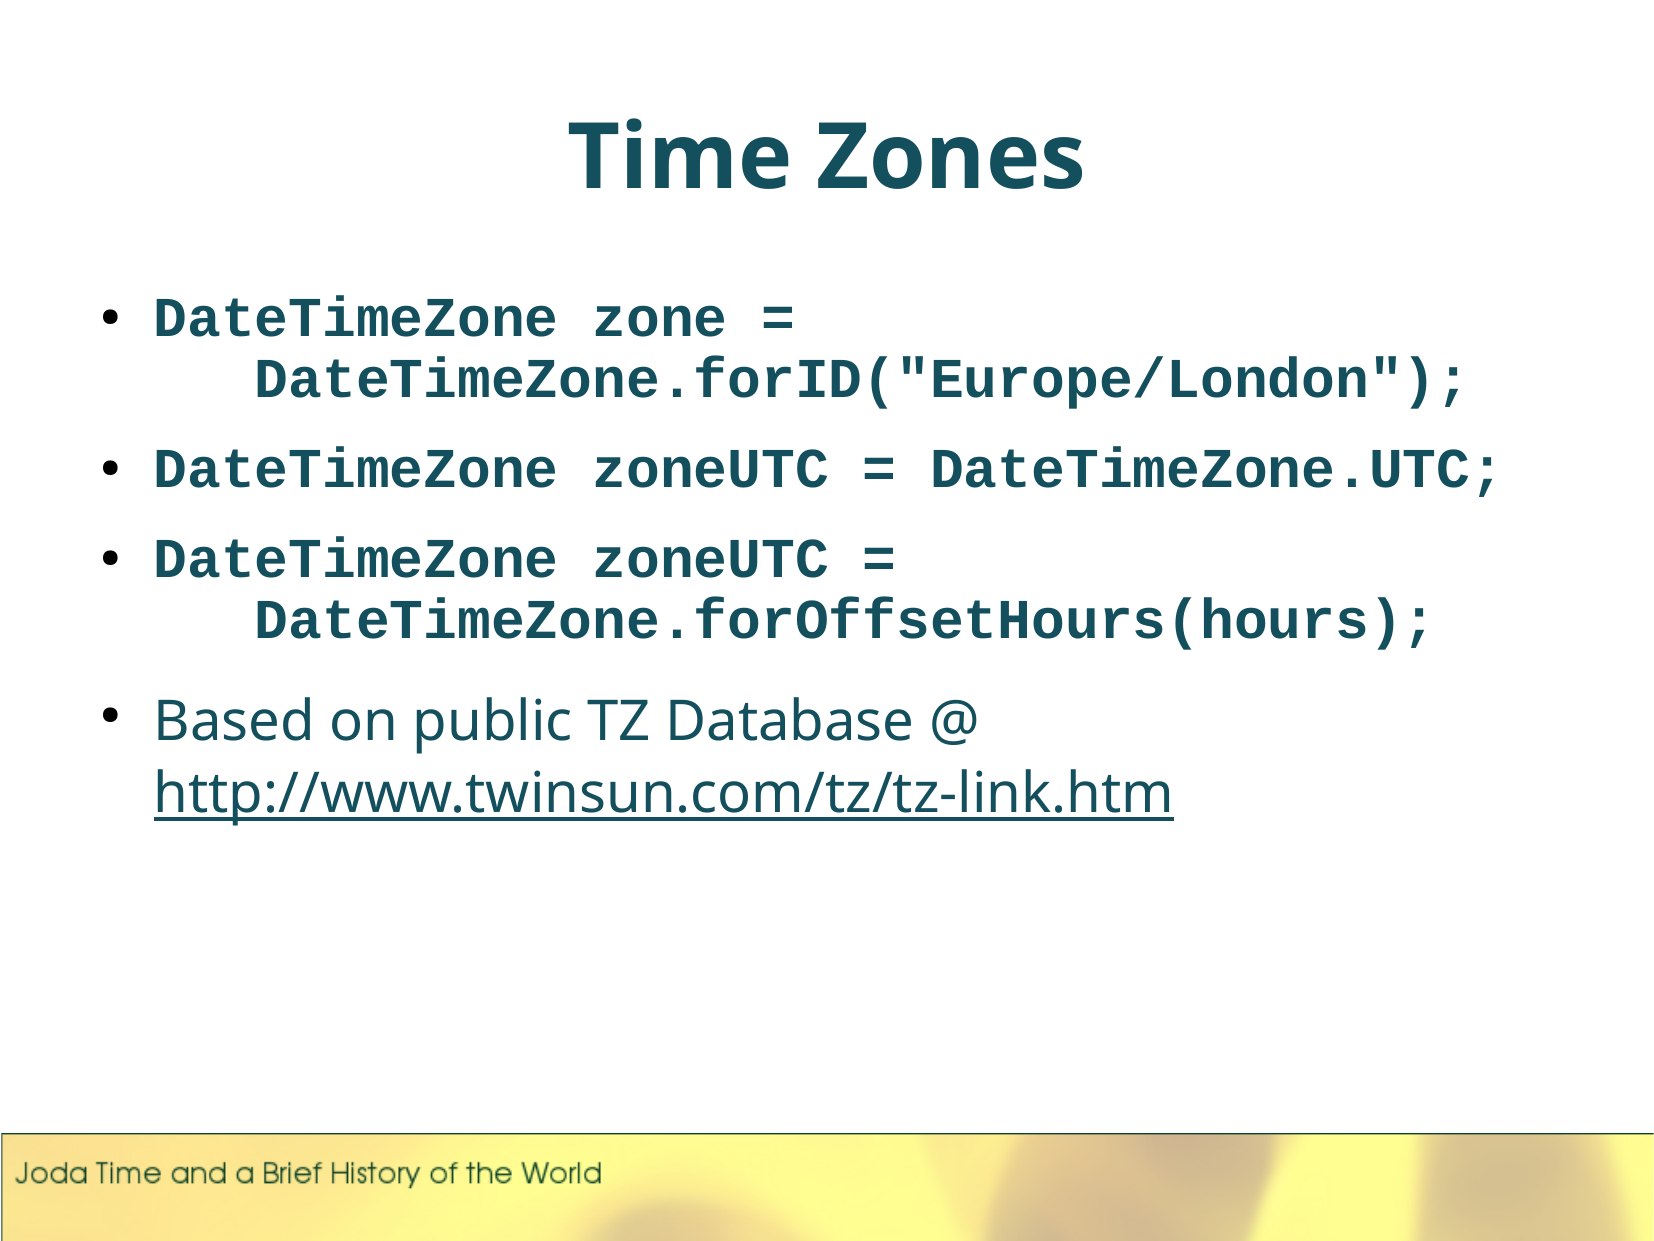

# Time Zones
DateTimeZone zone =
   DateTimeZone.forID("Europe/London");
DateTimeZone zoneUTC = DateTimeZone.UTC;
DateTimeZone zoneUTC =
   DateTimeZone.forOffsetHours(hours);
Based on public TZ Database @ http://www.twinsun.com/tz/tz-link.htm